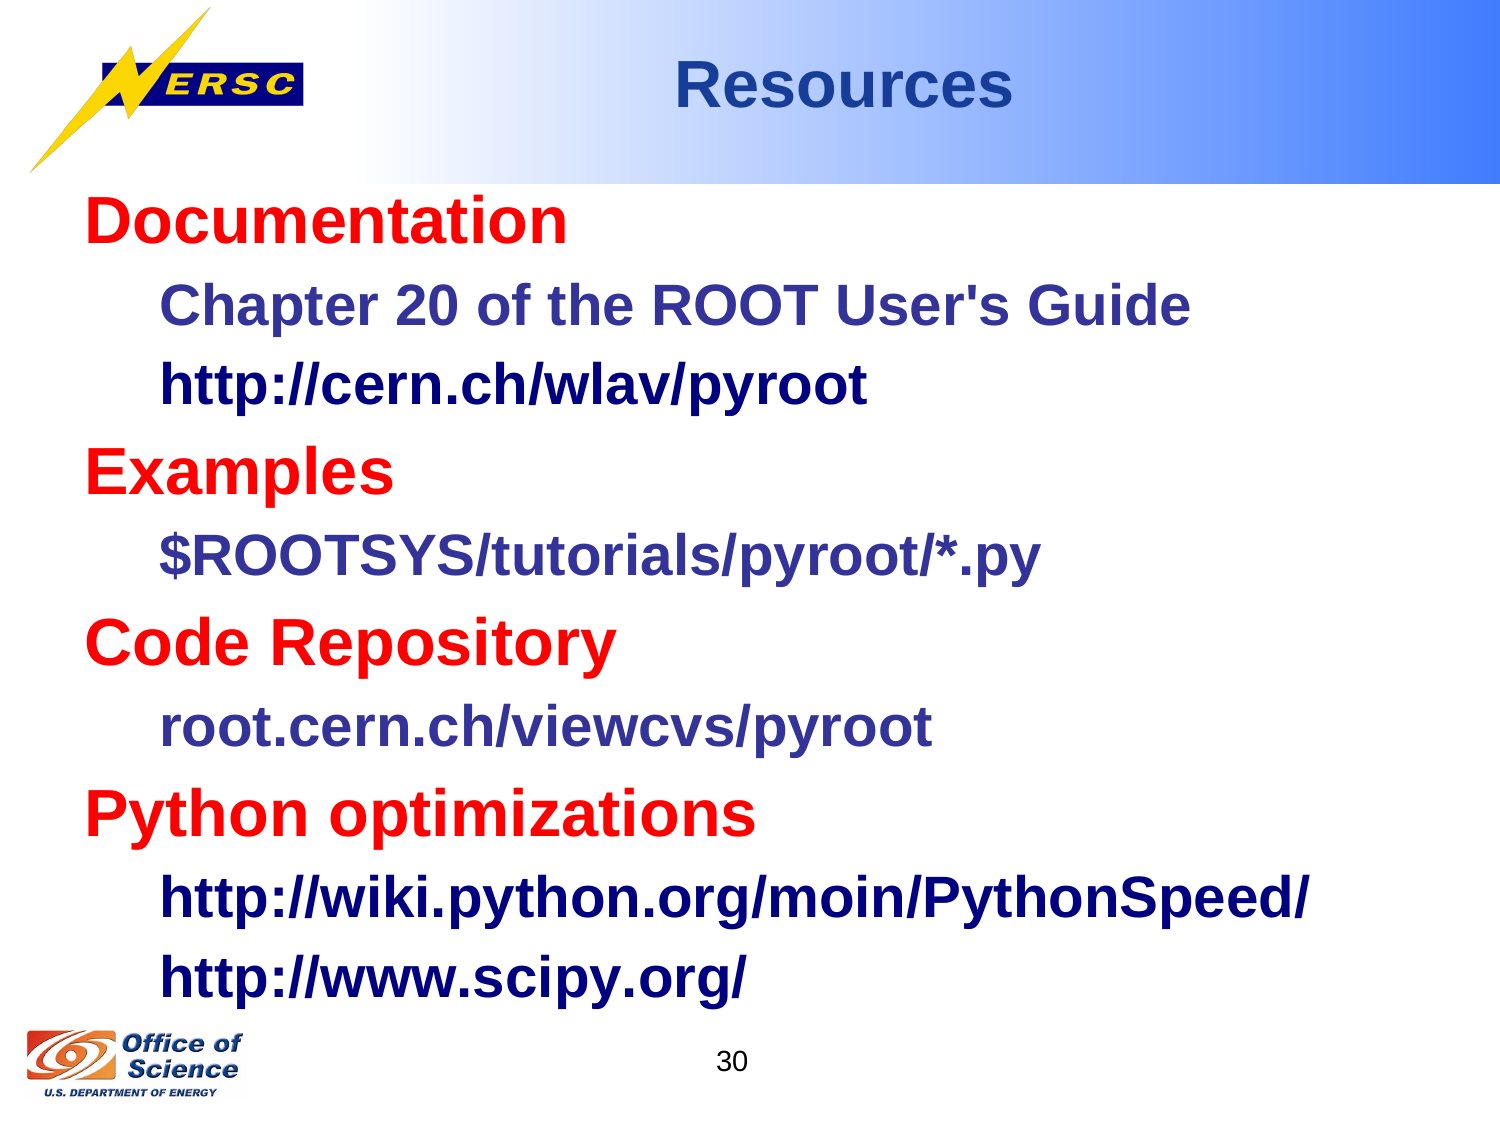

# Resources
Documentation
Chapter 20 of the ROOT User's Guide
http://cern.ch/wlav/pyroot
Examples
$ROOTSYS/tutorials/pyroot/*.py
Code Repository
root.cern.ch/viewcvs/pyroot
Python optimizations
http://wiki.python.org/moin/PythonSpeed/
http://www.scipy.org/